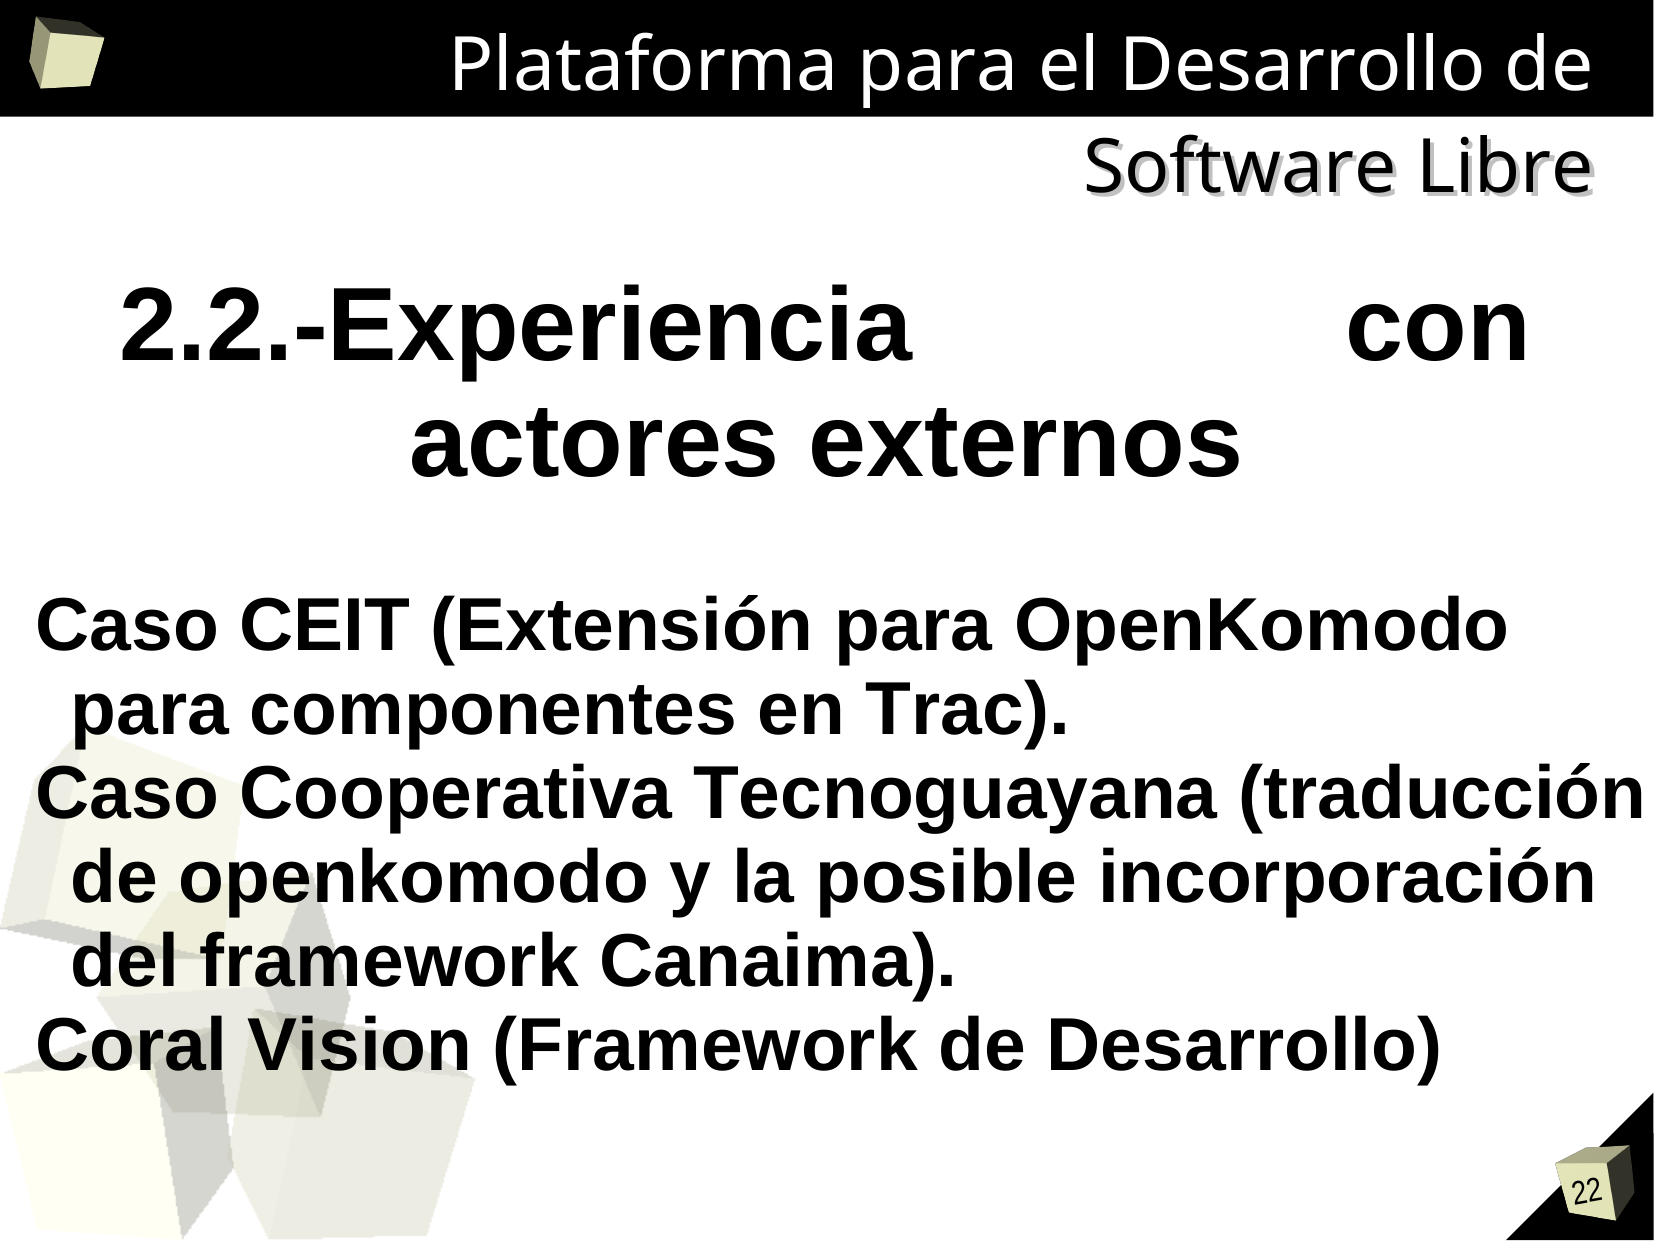

# Plataforma para el Desarrollo de Software Libre
2.2.-Experiencia con actores externos
Caso CEIT (Extensión para OpenKomodo para componentes en Trac).
Caso Cooperativa Tecnoguayana (traducción de openkomodo y la posible incorporación del framework Canaima).
Coral Vision (Framework de Desarrollo)